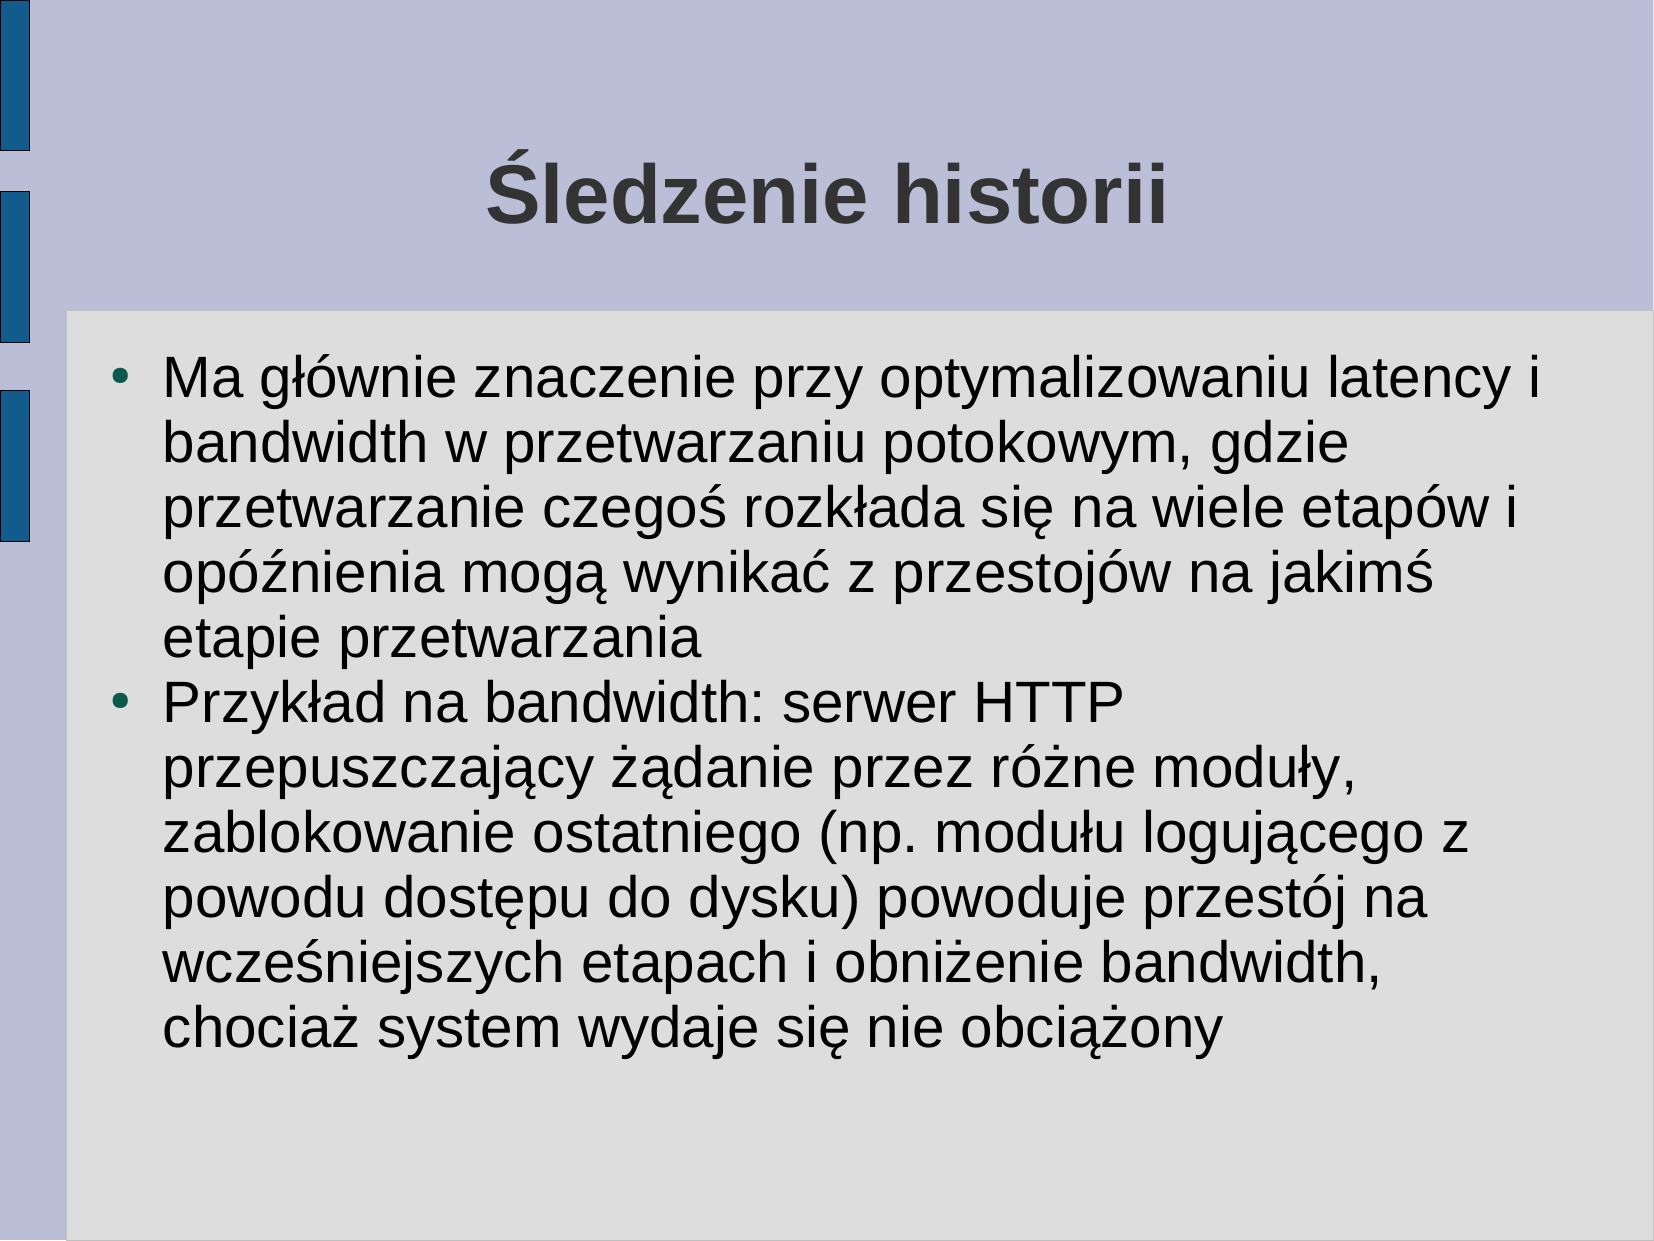

# Śledzenie historii
Ma głównie znaczenie przy optymalizowaniu latency i bandwidth w przetwarzaniu potokowym, gdzie przetwarzanie czegoś rozkłada się na wiele etapów i opóźnienia mogą wynikać z przestojów na jakimś etapie przetwarzania
Przykład na bandwidth: serwer HTTP przepuszczający żądanie przez różne moduły, zablokowanie ostatniego (np. modułu logującego z powodu dostępu do dysku) powoduje przestój na wcześniejszych etapach i obniżenie bandwidth, chociaż system wydaje się nie obciążony